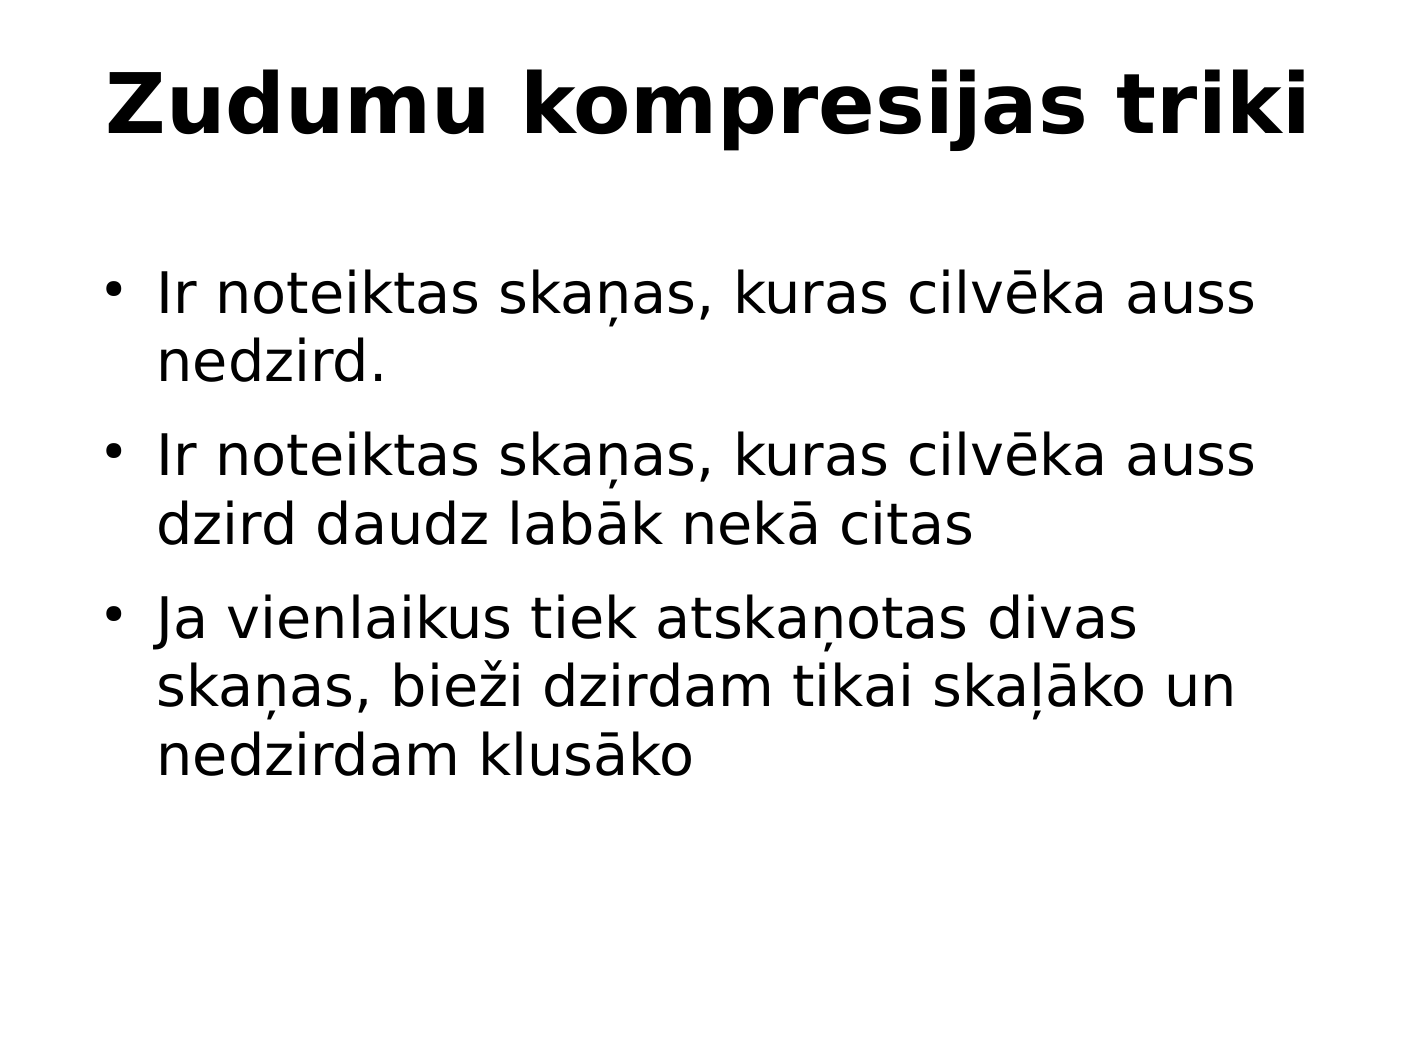

# Zudumu kompresijas triki
Ir noteiktas skaņas, kuras cilvēka auss nedzird.
Ir noteiktas skaņas, kuras cilvēka auss dzird daudz labāk nekā citas
Ja vienlaikus tiek atskaņotas divas skaņas, bieži dzirdam tikai skaļāko un nedzirdam klusāko